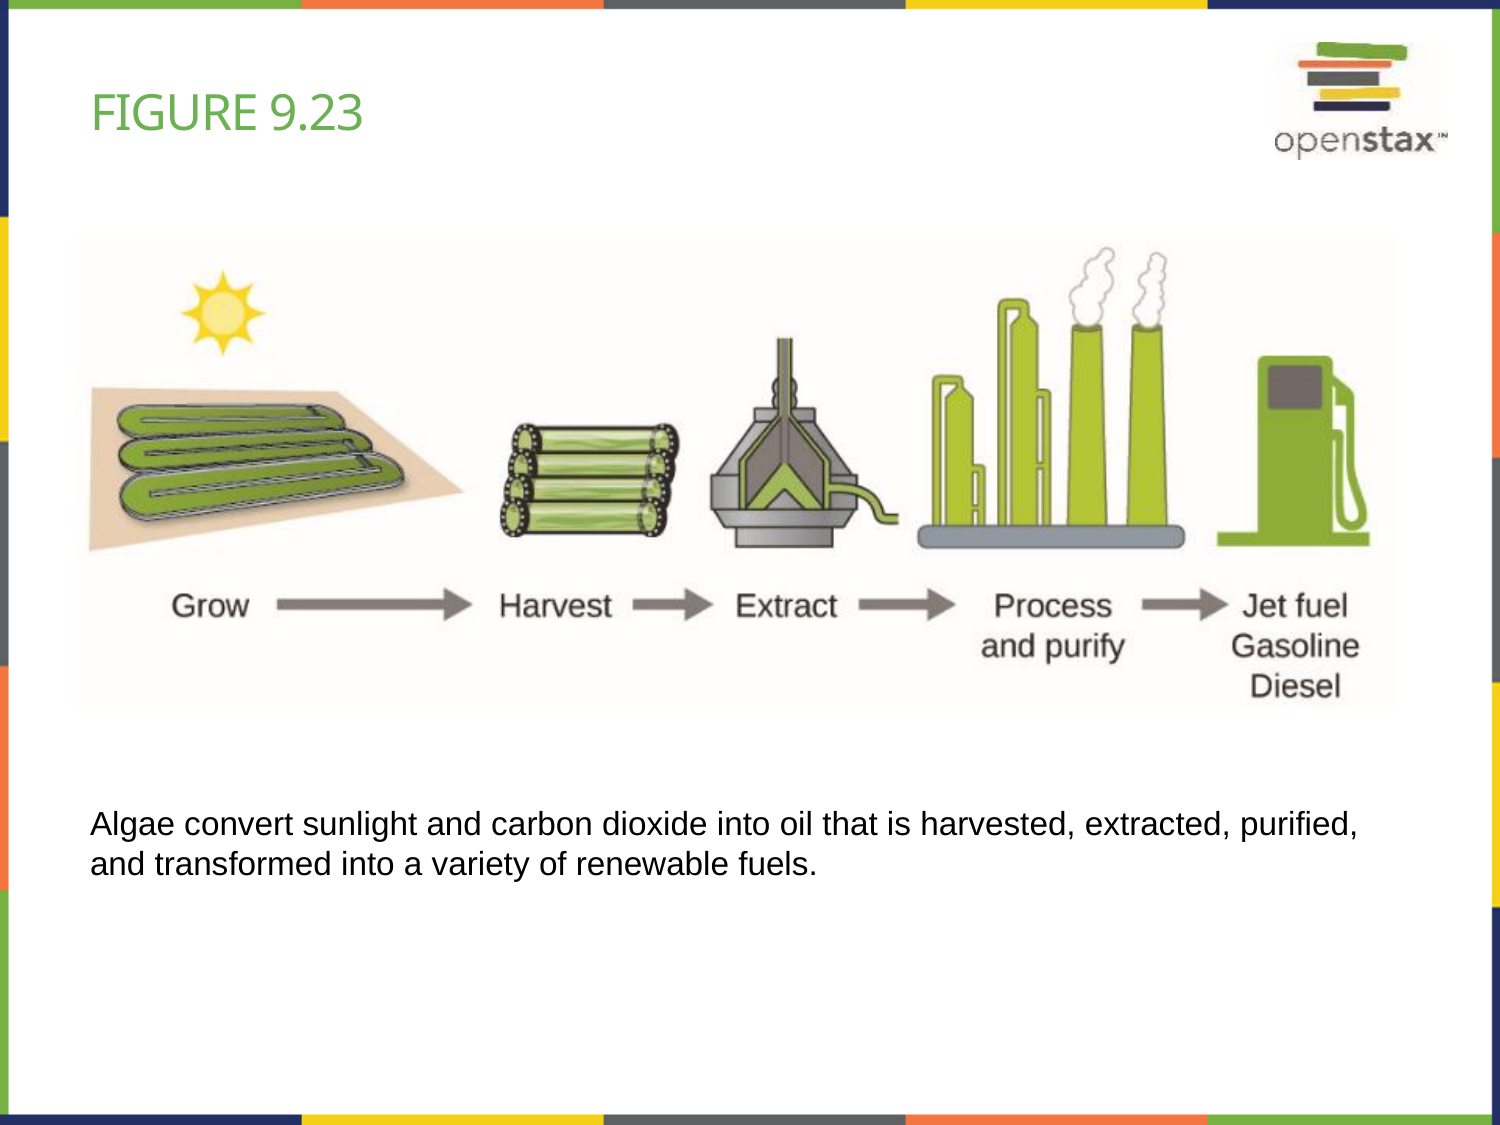

# Figure 9.23
Algae convert sunlight and carbon dioxide into oil that is harvested, extracted, purified, and transformed into a variety of renewable fuels.